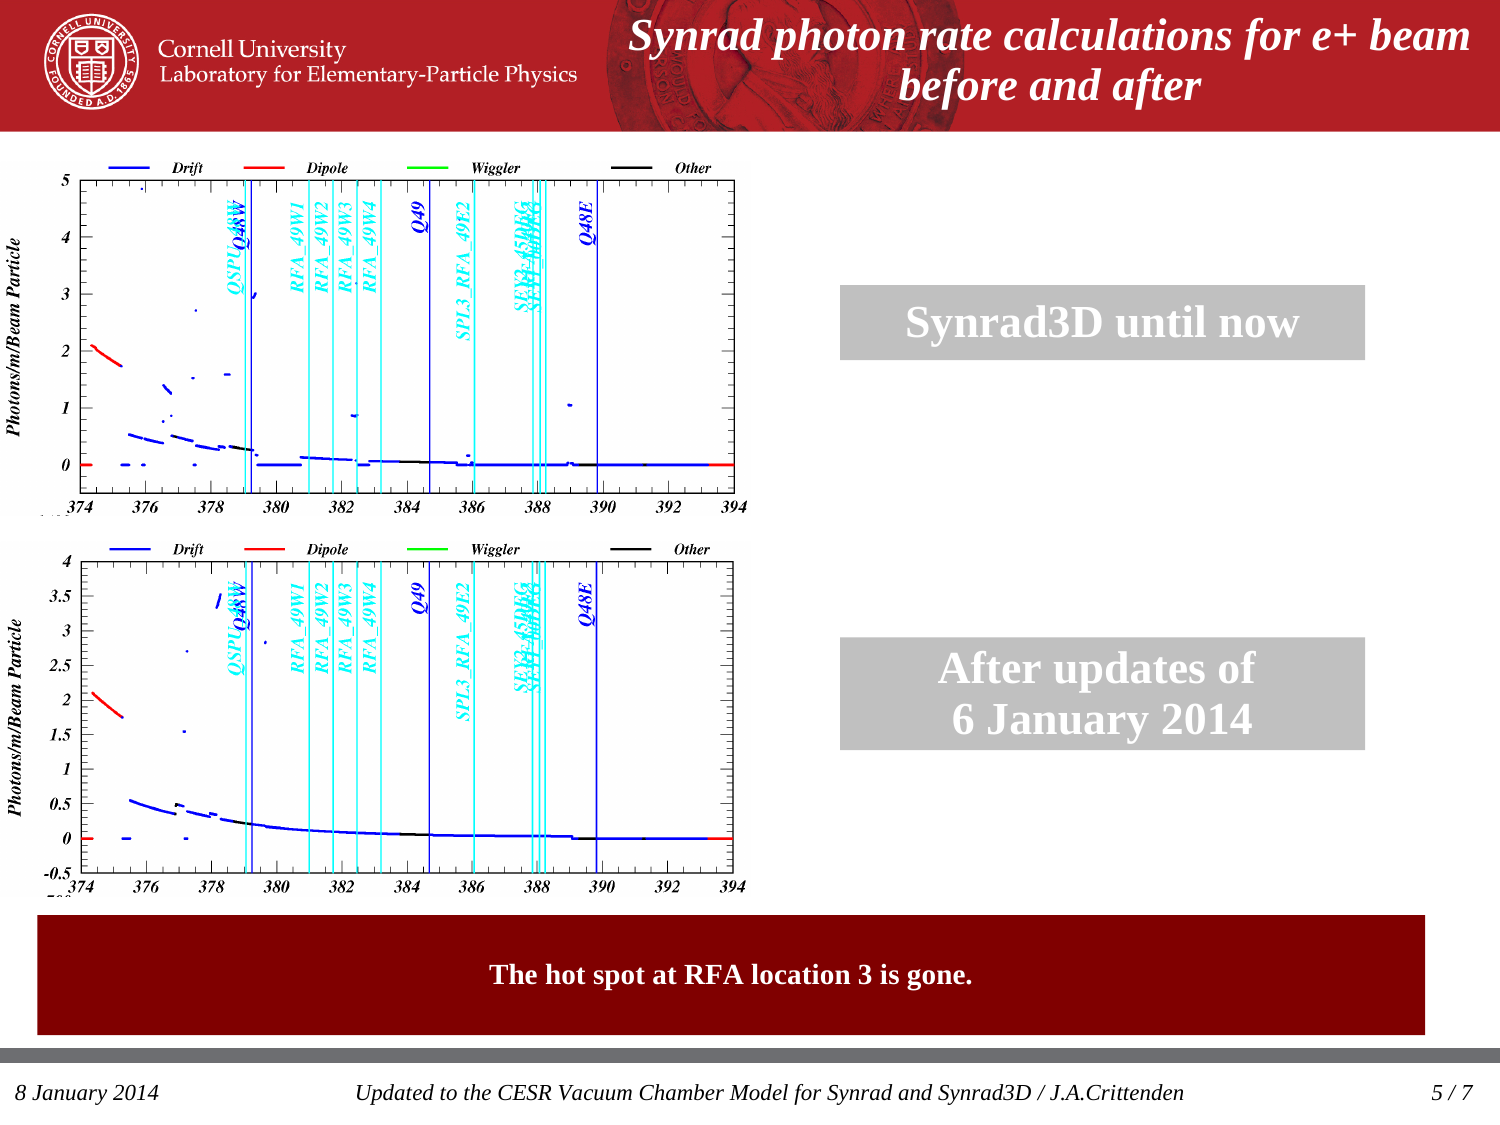

# Synrad photon rate calculations for e+ beam before and after
Synrad3D until now
After updates of
6 January 2014
The hot spot at RFA location 3 is gone.